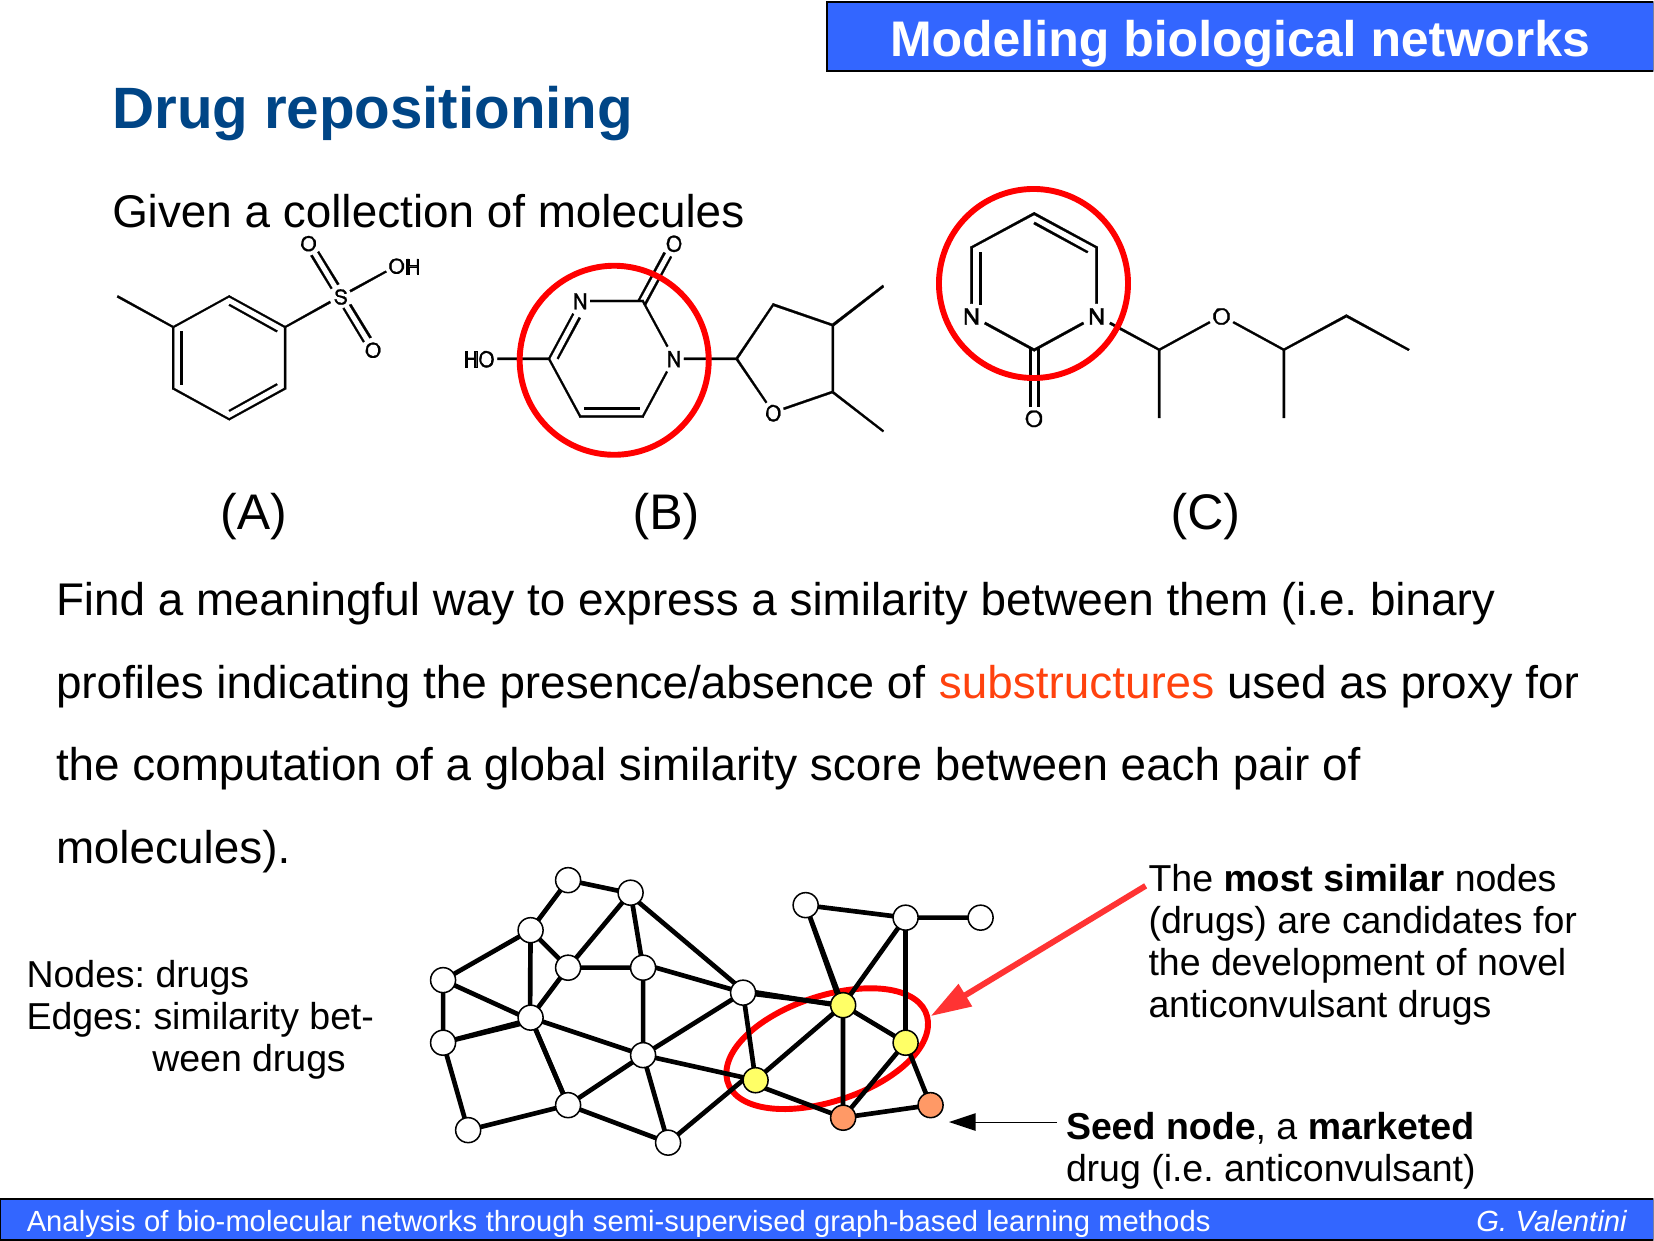

Modeling biological networks
Drug repositioning
Given a collection of molecules
Find a meaningful way to express a similarity between them (i.e. binary profiles indicating the presence/absence of substructures used as proxy for the computation of a global similarity score between each pair of molecules).
(A)
(B)
(C)
The most similar nodes (drugs) are candidates for the development of novel anticonvulsant drugs
-
Nodes: drugs
Edges: similarity bet-
 ween drugs
-
Seed node, a marketed drug (i.e. anticonvulsant)
Analysis of bio-molecular networks through semi-supervised graph-based learning methods G. Valentini